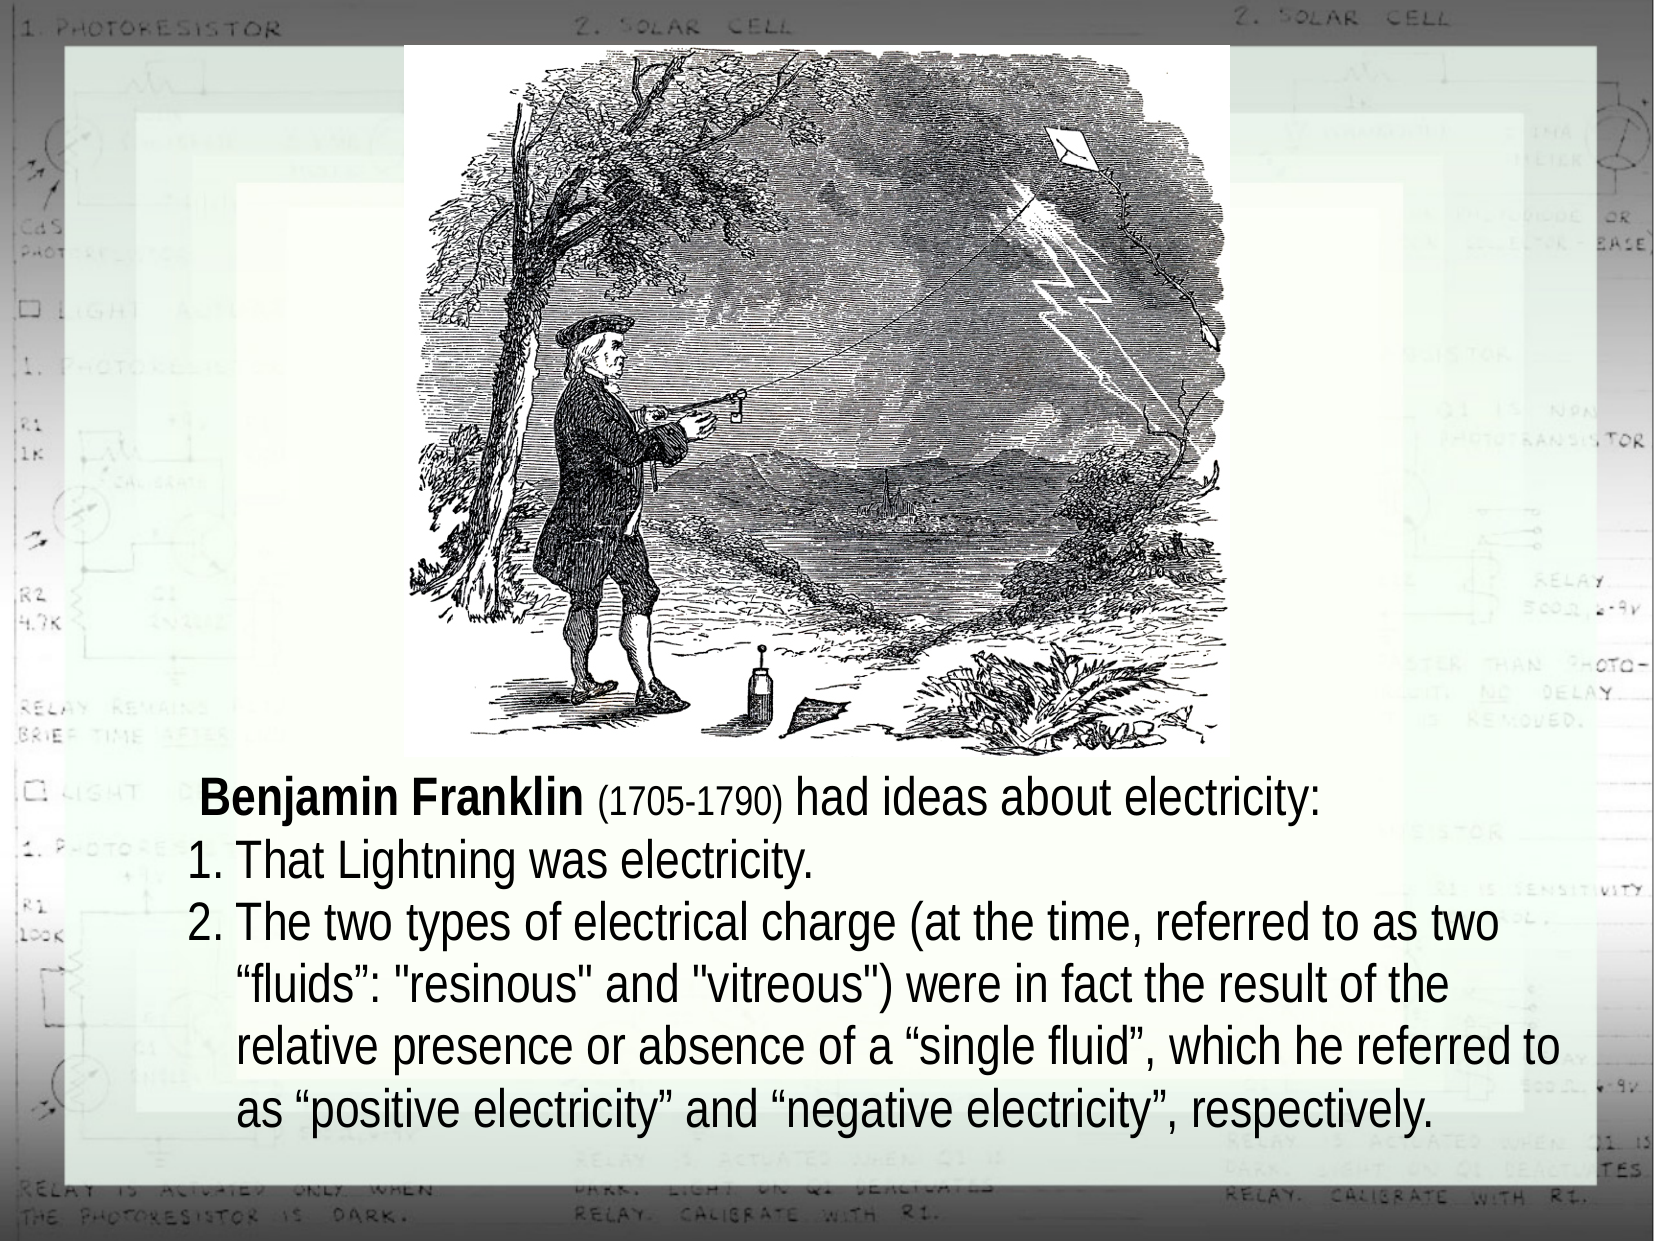

# Benjamin Franklin (1705-1790) had ideas about electricity: 1. That Lightning was electricity. 2. The two types of electrical charge (at the time, referred to as two “fluids”: "resinous" and "vitreous") were in fact the result of the relative presence or absence of a “single fluid”, which he referred to as “positive electricity” and “negative electricity”, respectively.